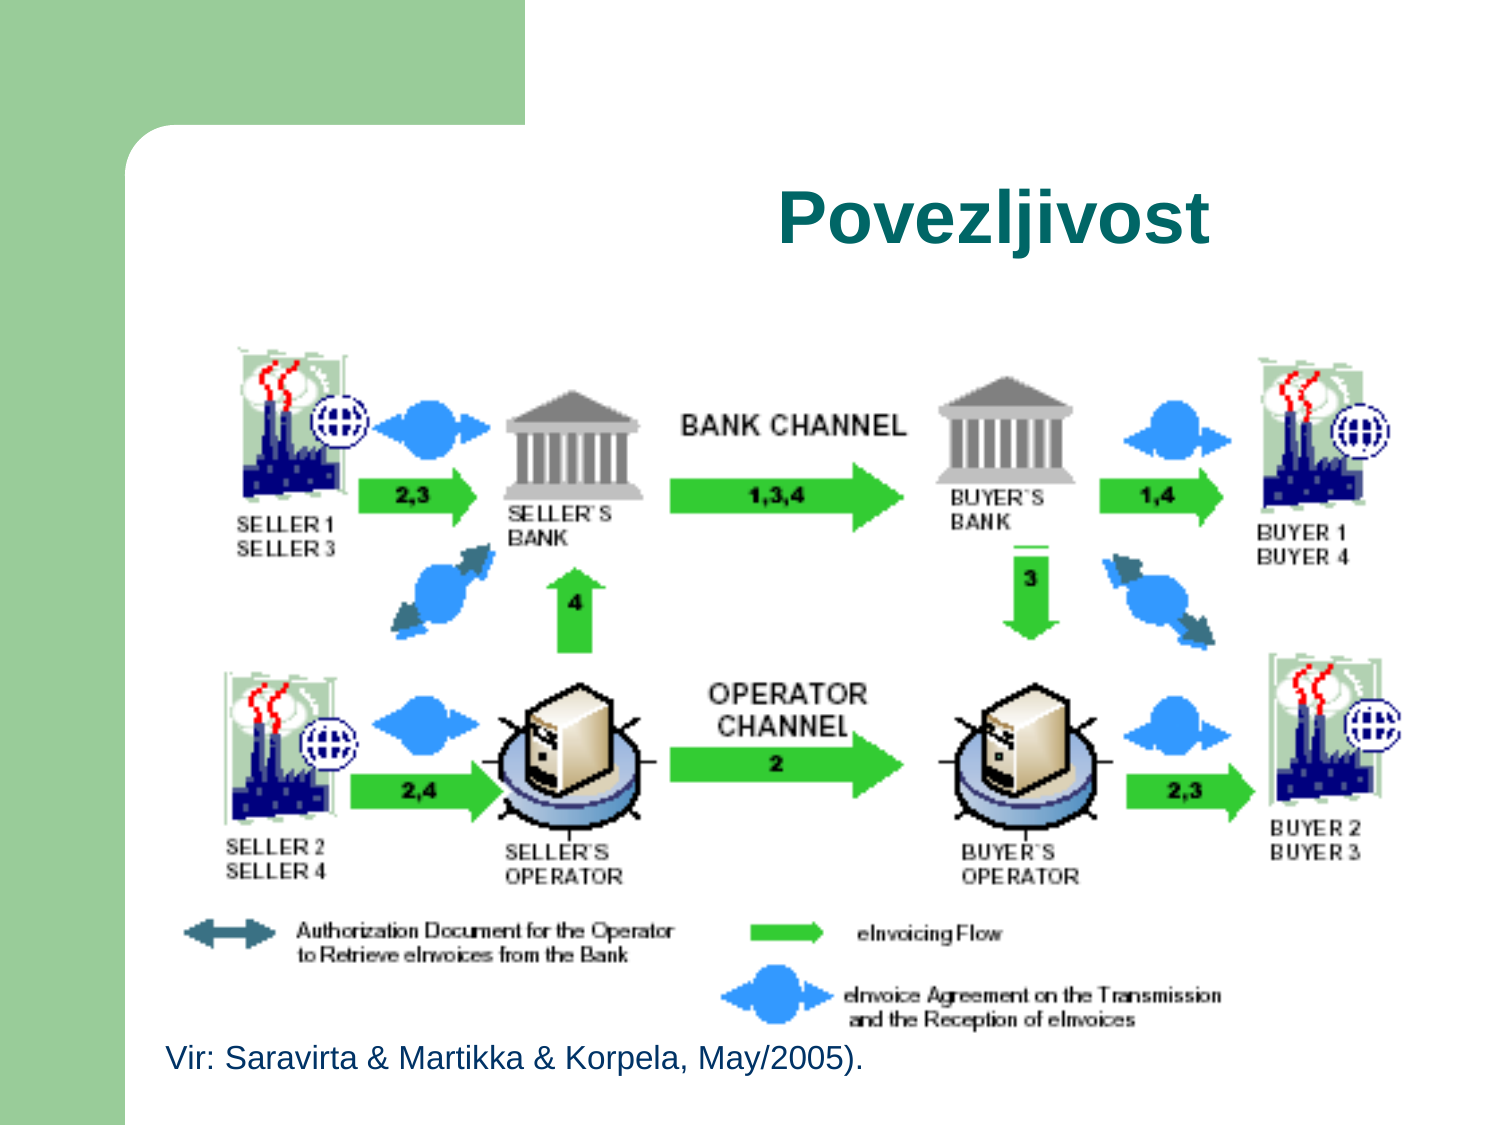

# Povezljivost
Vir: Saravirta & Martikka & Korpela, May/2005).